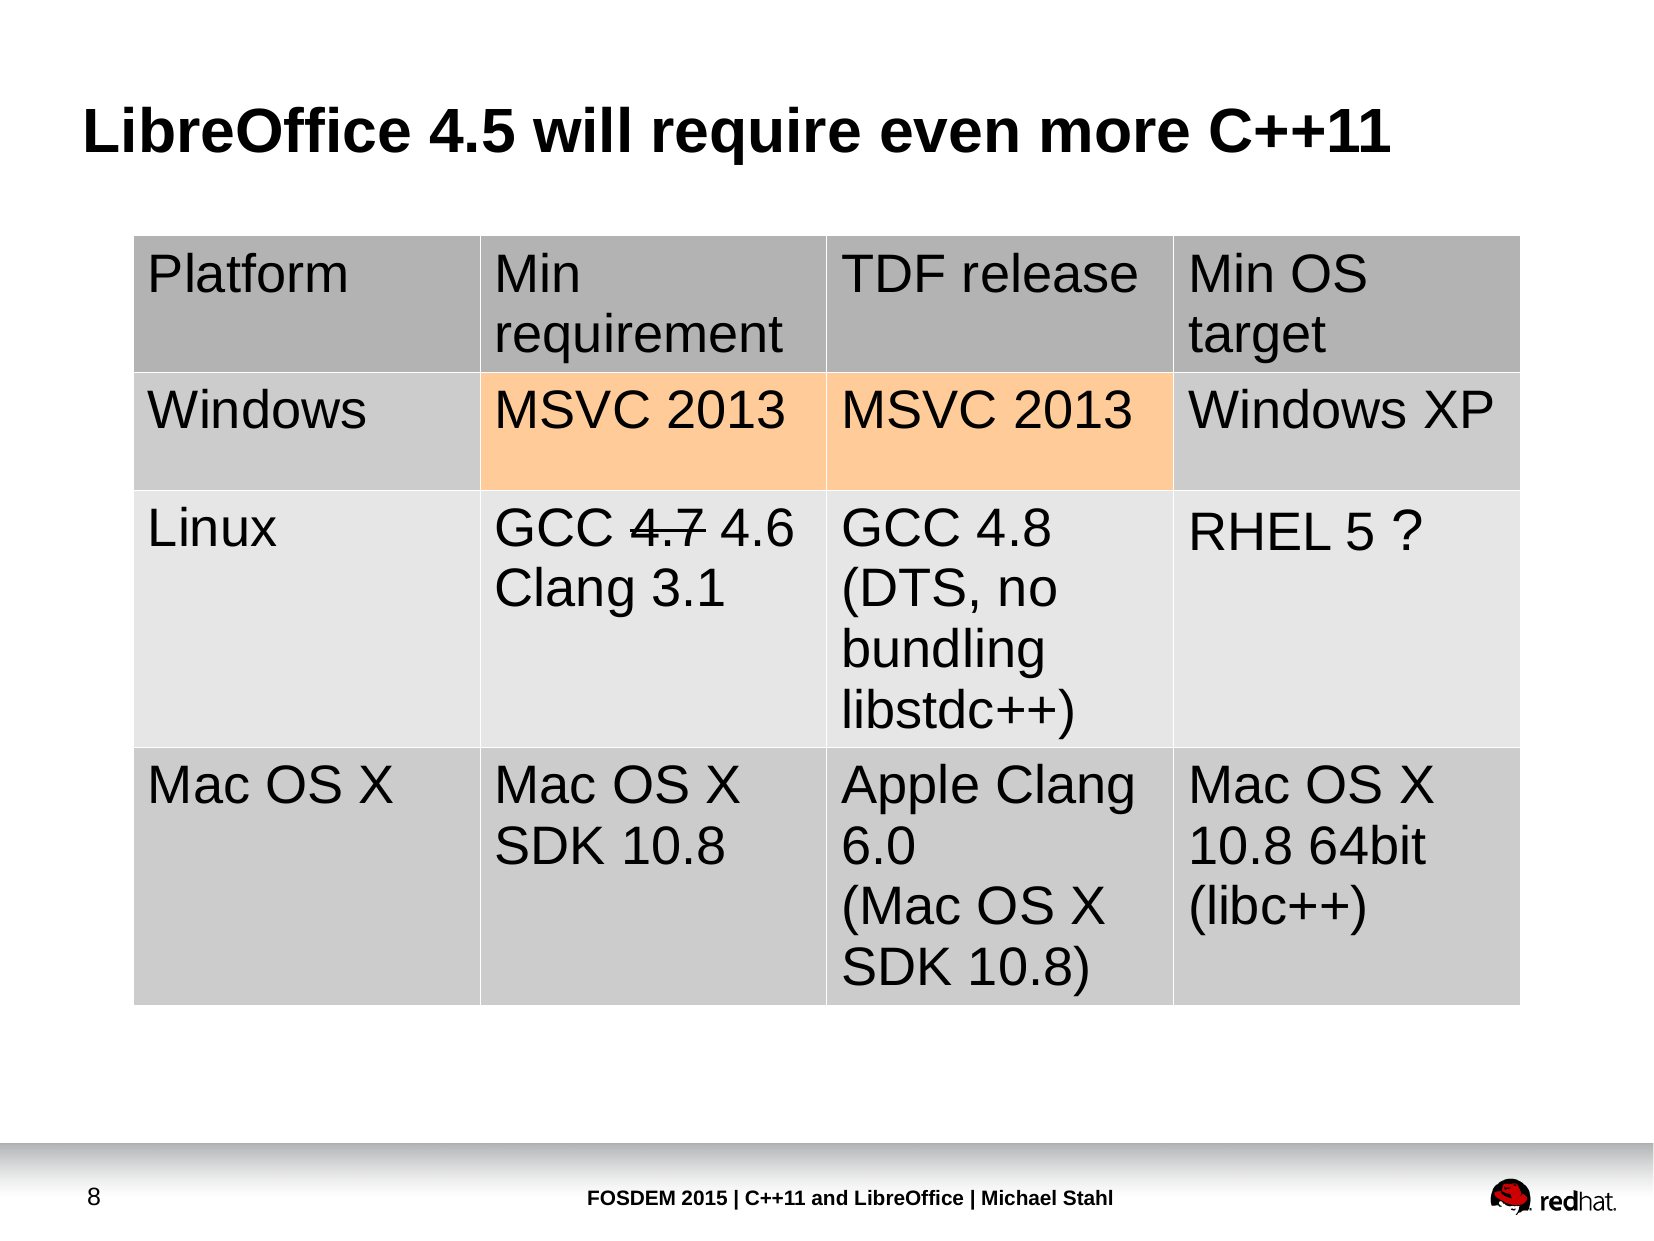

# LibreOffice 4.5 will require even more C++11
| Platform | Min requirement | TDF release | Min OS target |
| --- | --- | --- | --- |
| Windows | MSVC 2013 | MSVC 2013 | Windows XP |
| Linux | GCC 4.7 4.6 Clang 3.1 | GCC 4.8 (DTS, no bundling libstdc++) | RHEL 5 ? |
| Mac OS X | Mac OS X SDK 10.8 | Apple Clang 6.0 (Mac OS X SDK 10.8) | Mac OS X 10.8 64bit (libc++) |